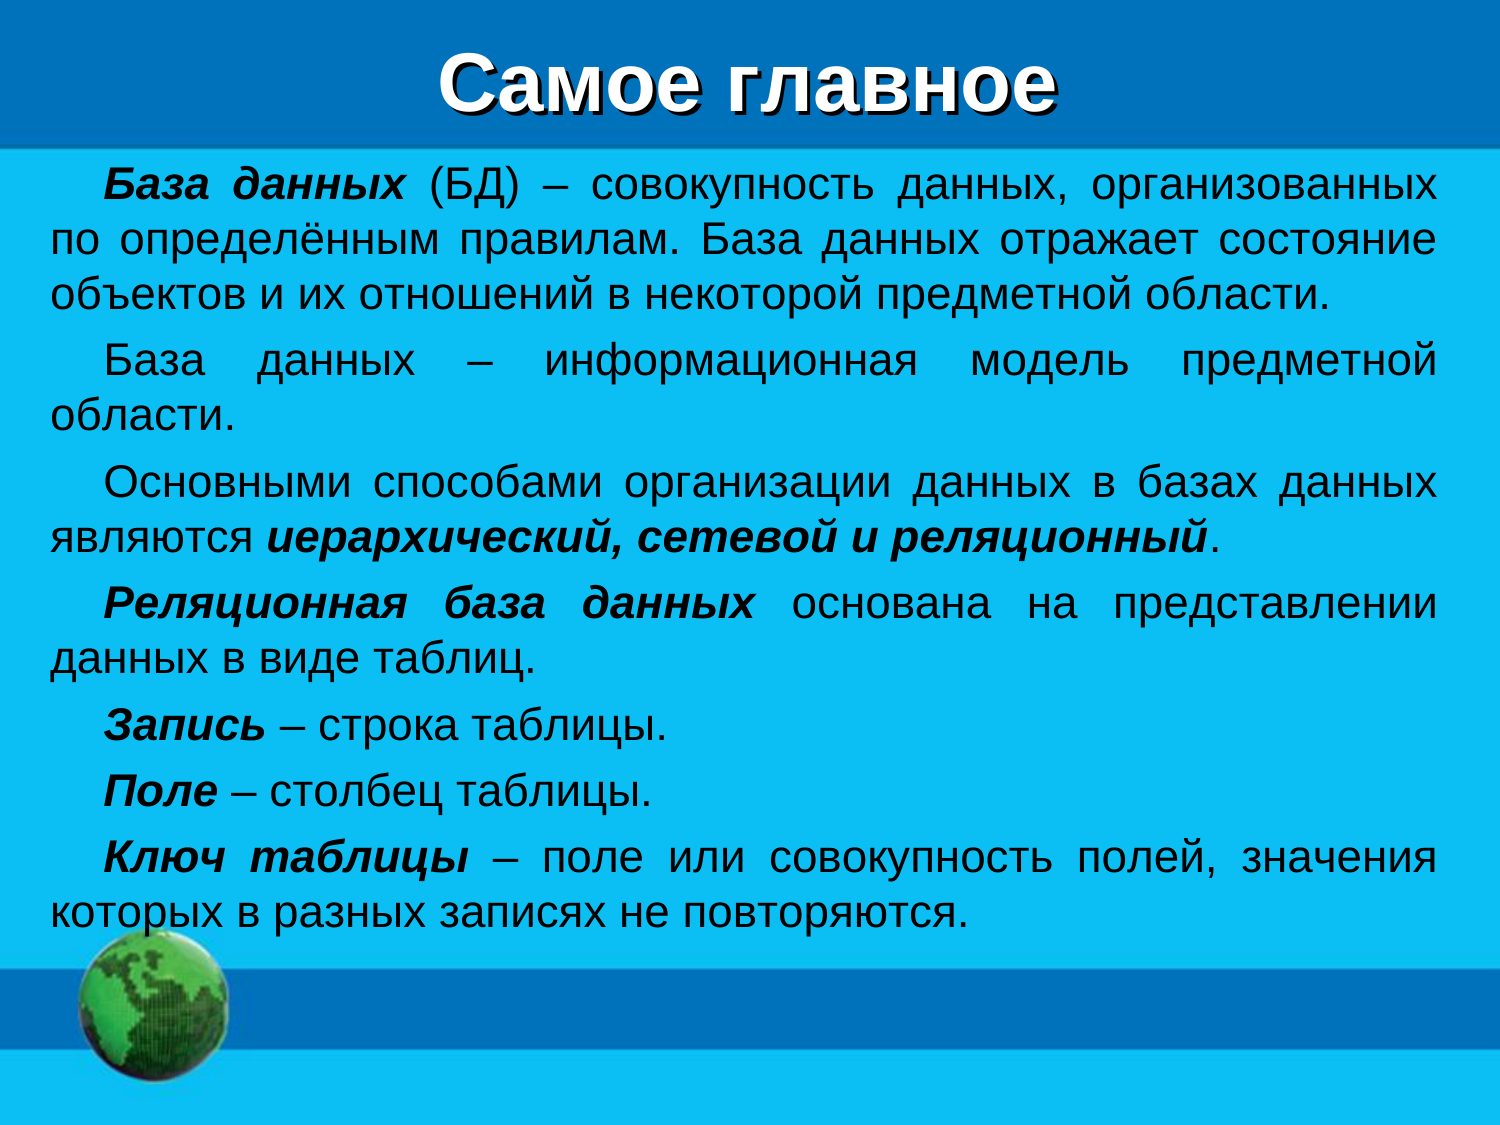

Самое главное
База данных (БД) – совокупность данных, организованных по определённым правилам. База данных отражает состояние объектов и их отношений в некоторой предметной области.
База данных – информационная модель предметной области.
Основными способами организации данных в базах данных являются иерархический, сетевой и реляционный.
Реляционная база данных основана на представлении данных в виде таблиц.
Запись – строка таблицы.
Поле – столбец таблицы.
Ключ таблицы – поле или совокупность полей, значения которых в разных записях не повторяются.